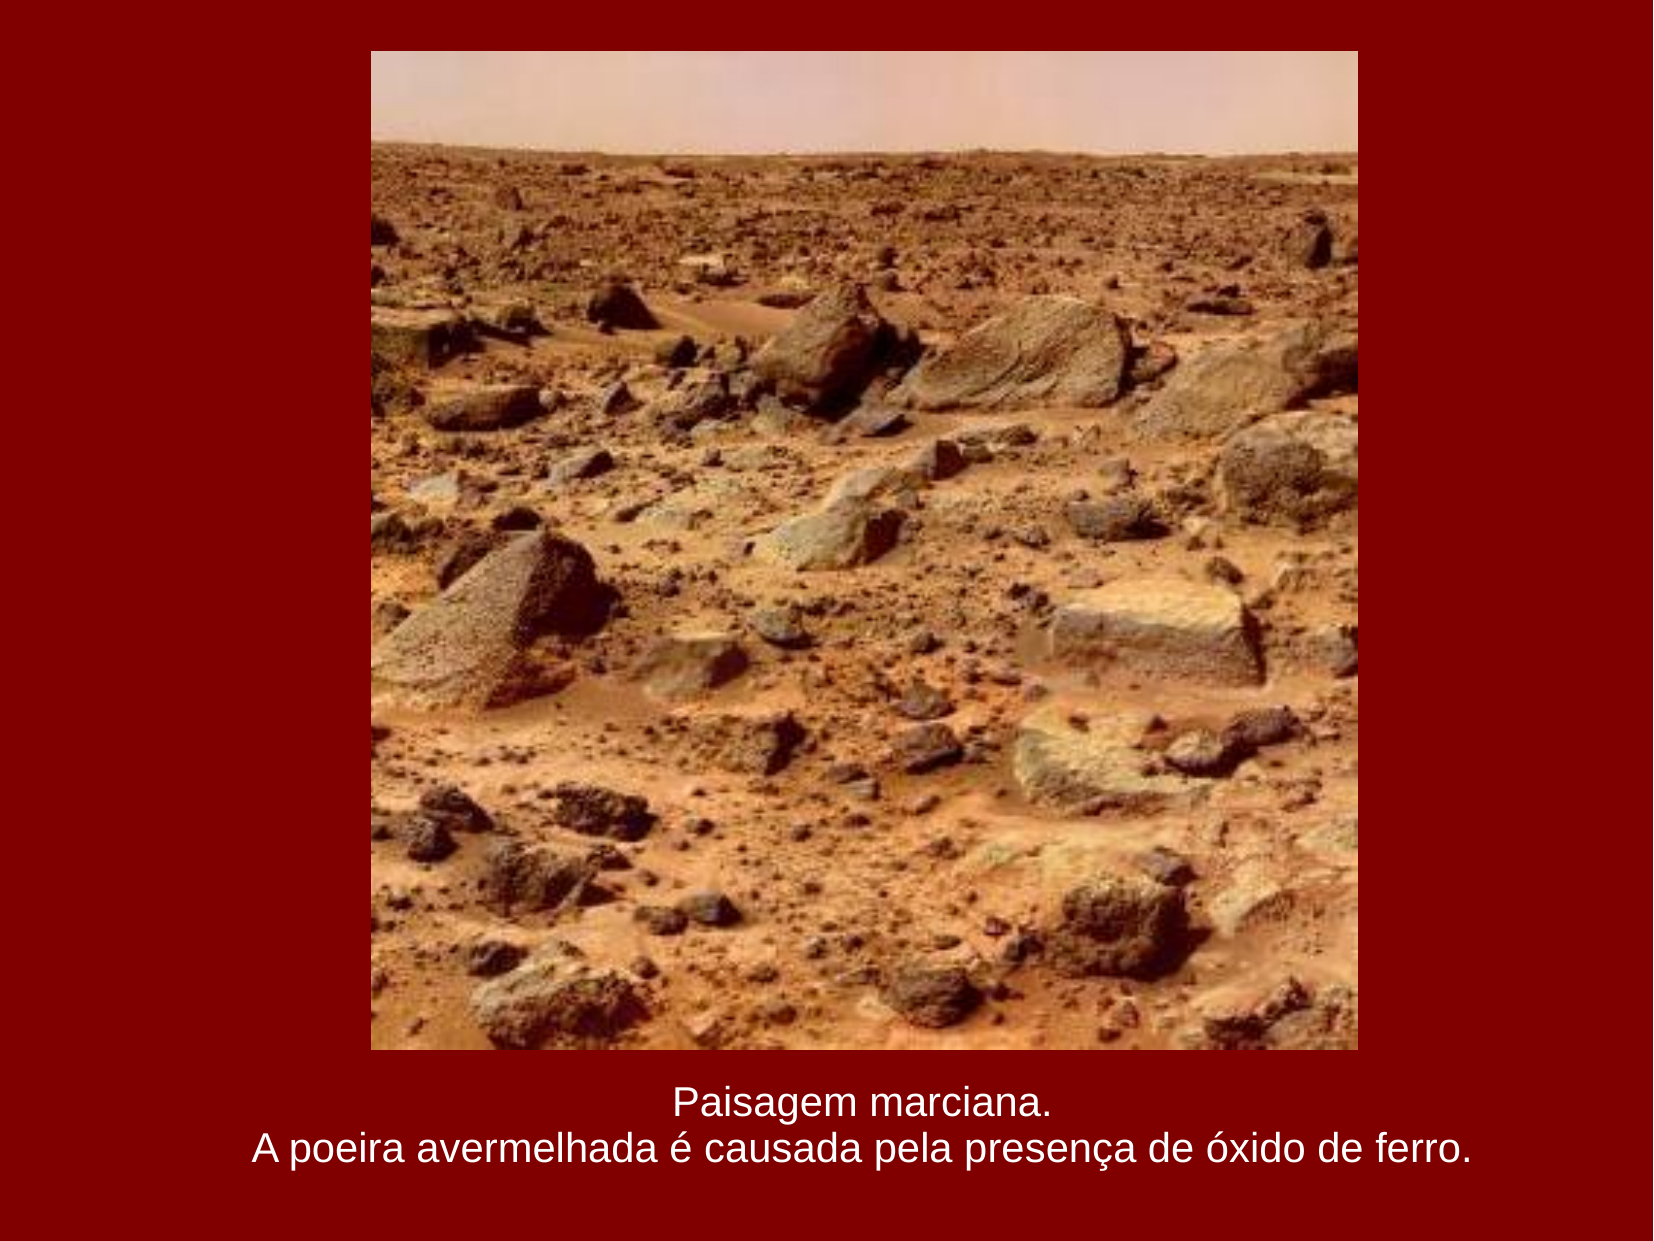

#
Paisagem marciana.
A poeira avermelhada é causada pela presença de óxido de ferro.